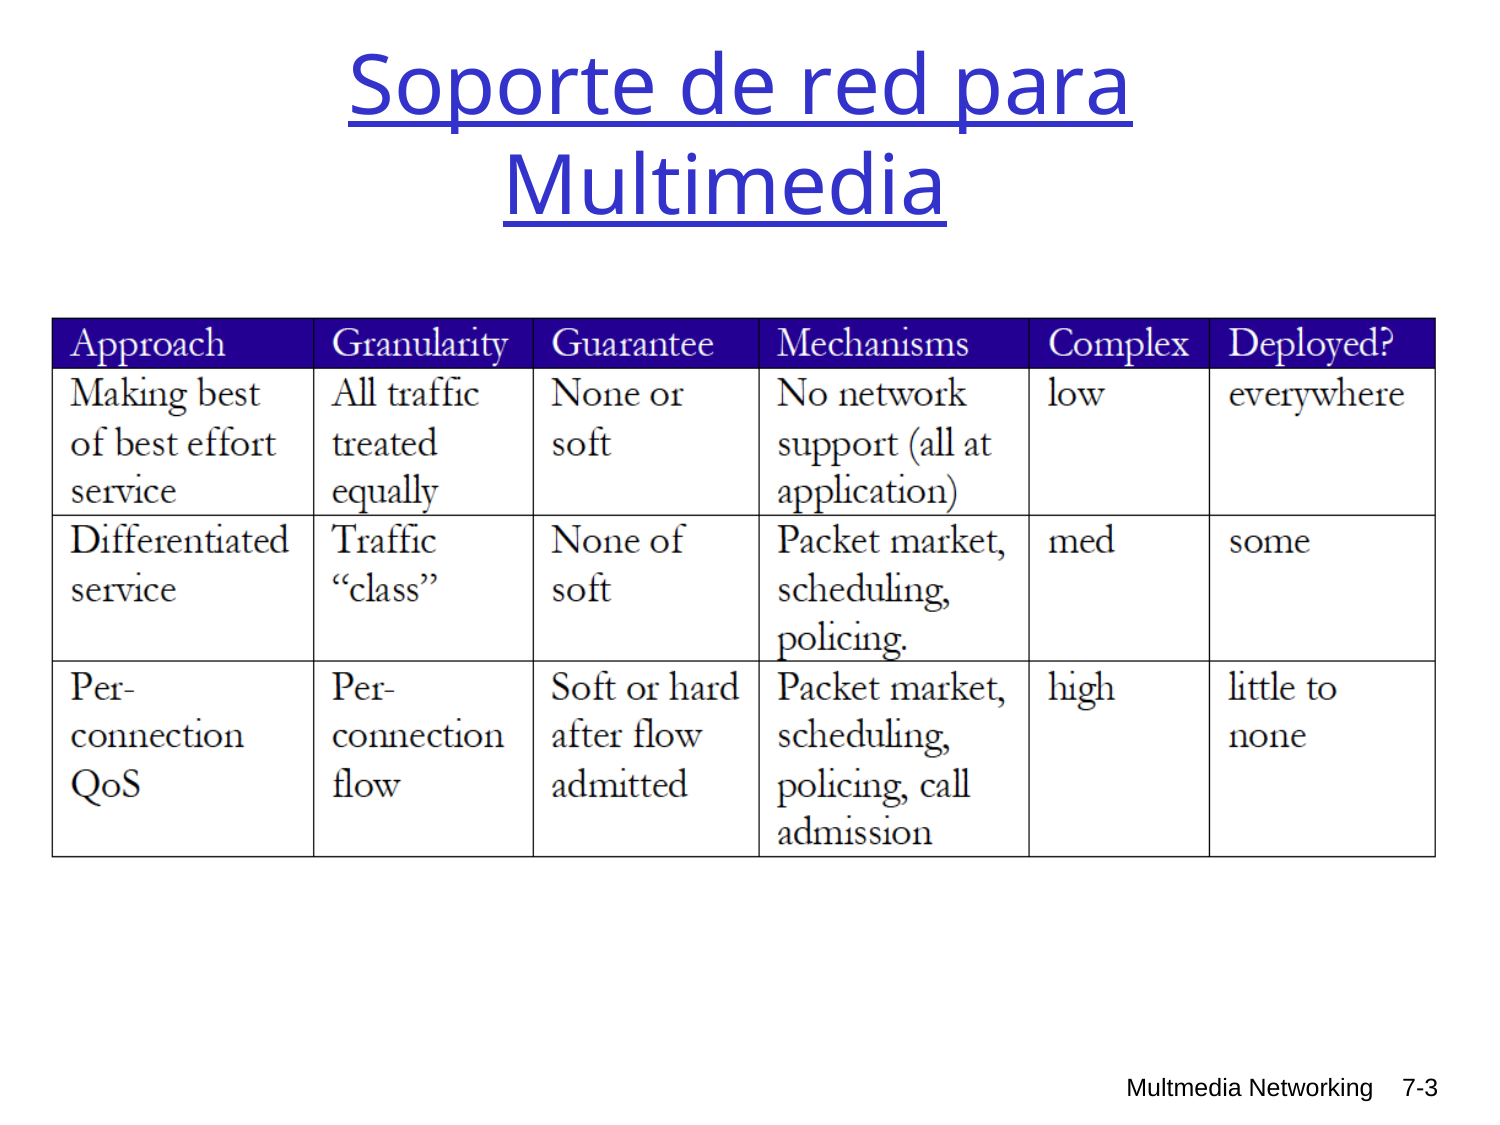

# Soporte de red para Multimedia
Multmedia Networking